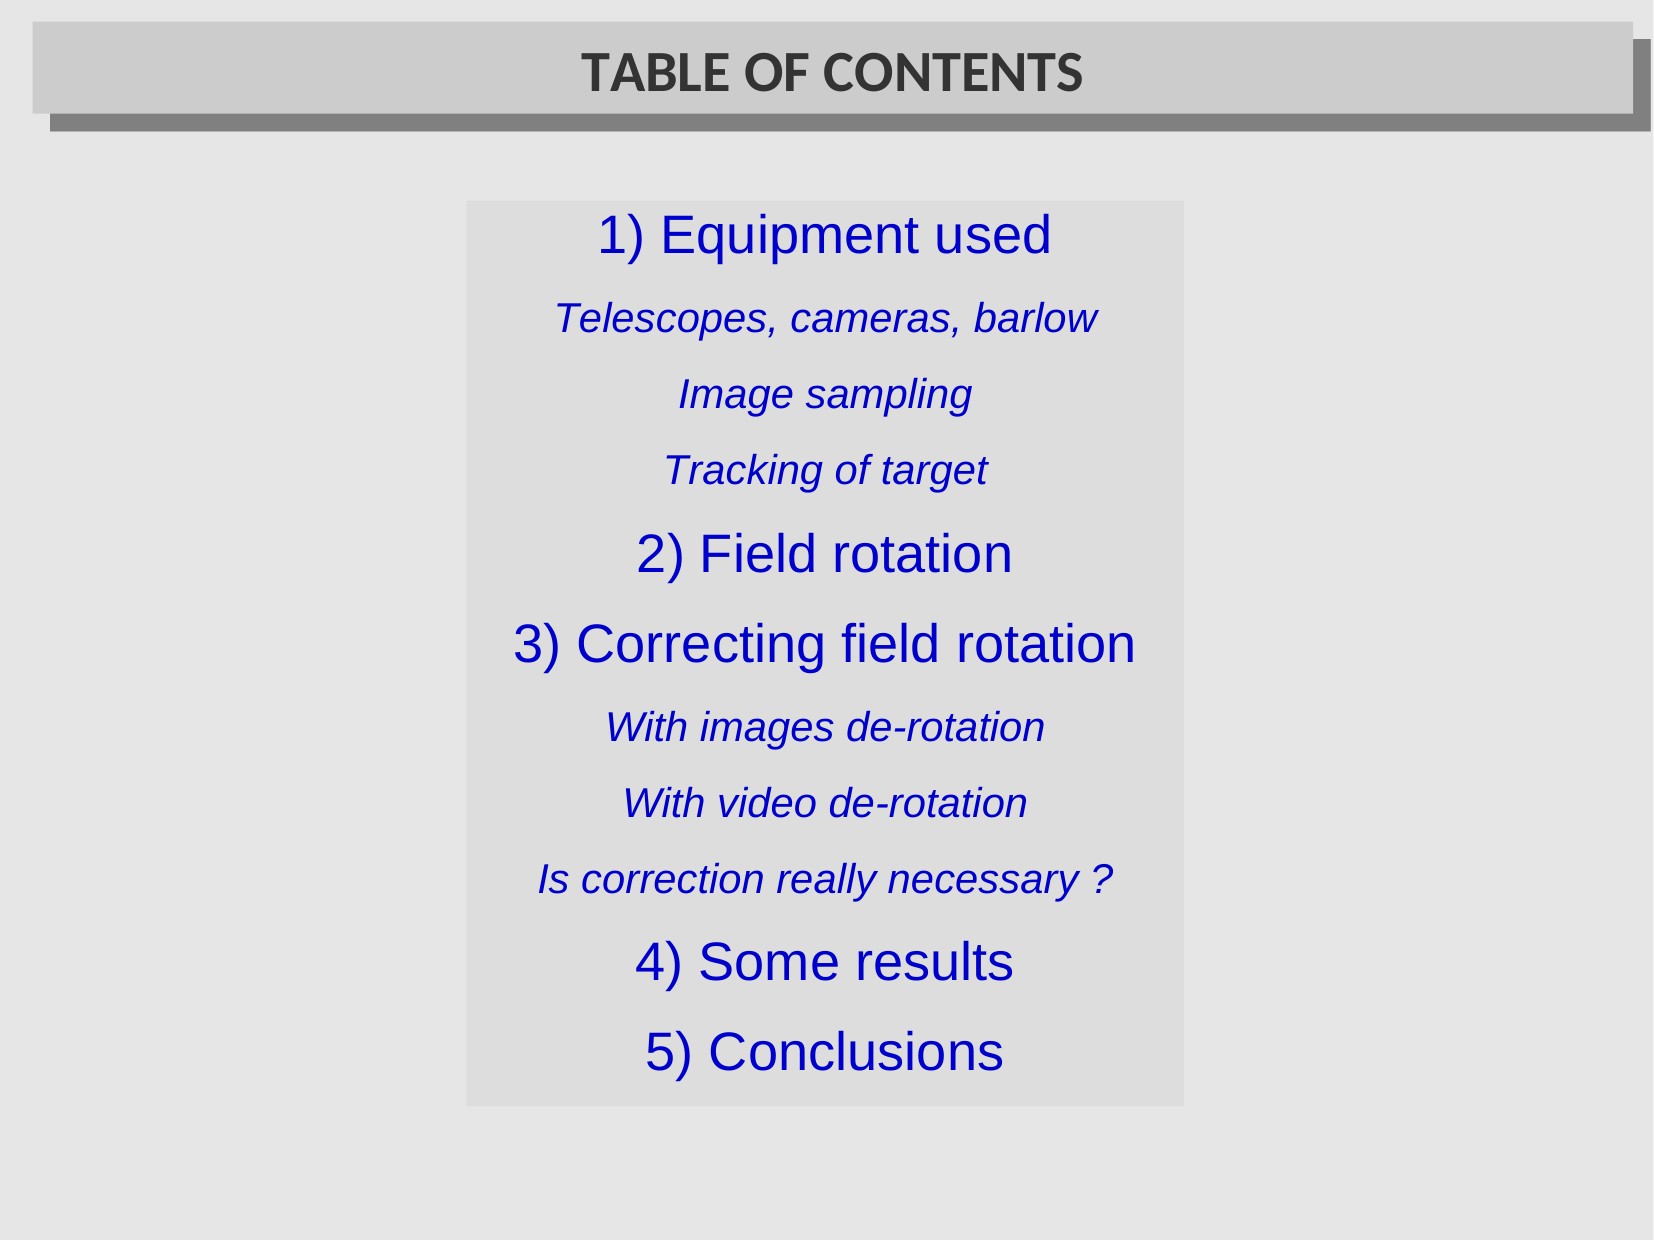

TABLE OF CONTENTS
# 1) Equipment used
Telescopes, cameras, barlow
Image sampling
Tracking of target
2) Field rotation
3) Correcting field rotation
With images de-rotation
With video de-rotation
Is correction really necessary ?
4) Some results
5) Conclusions